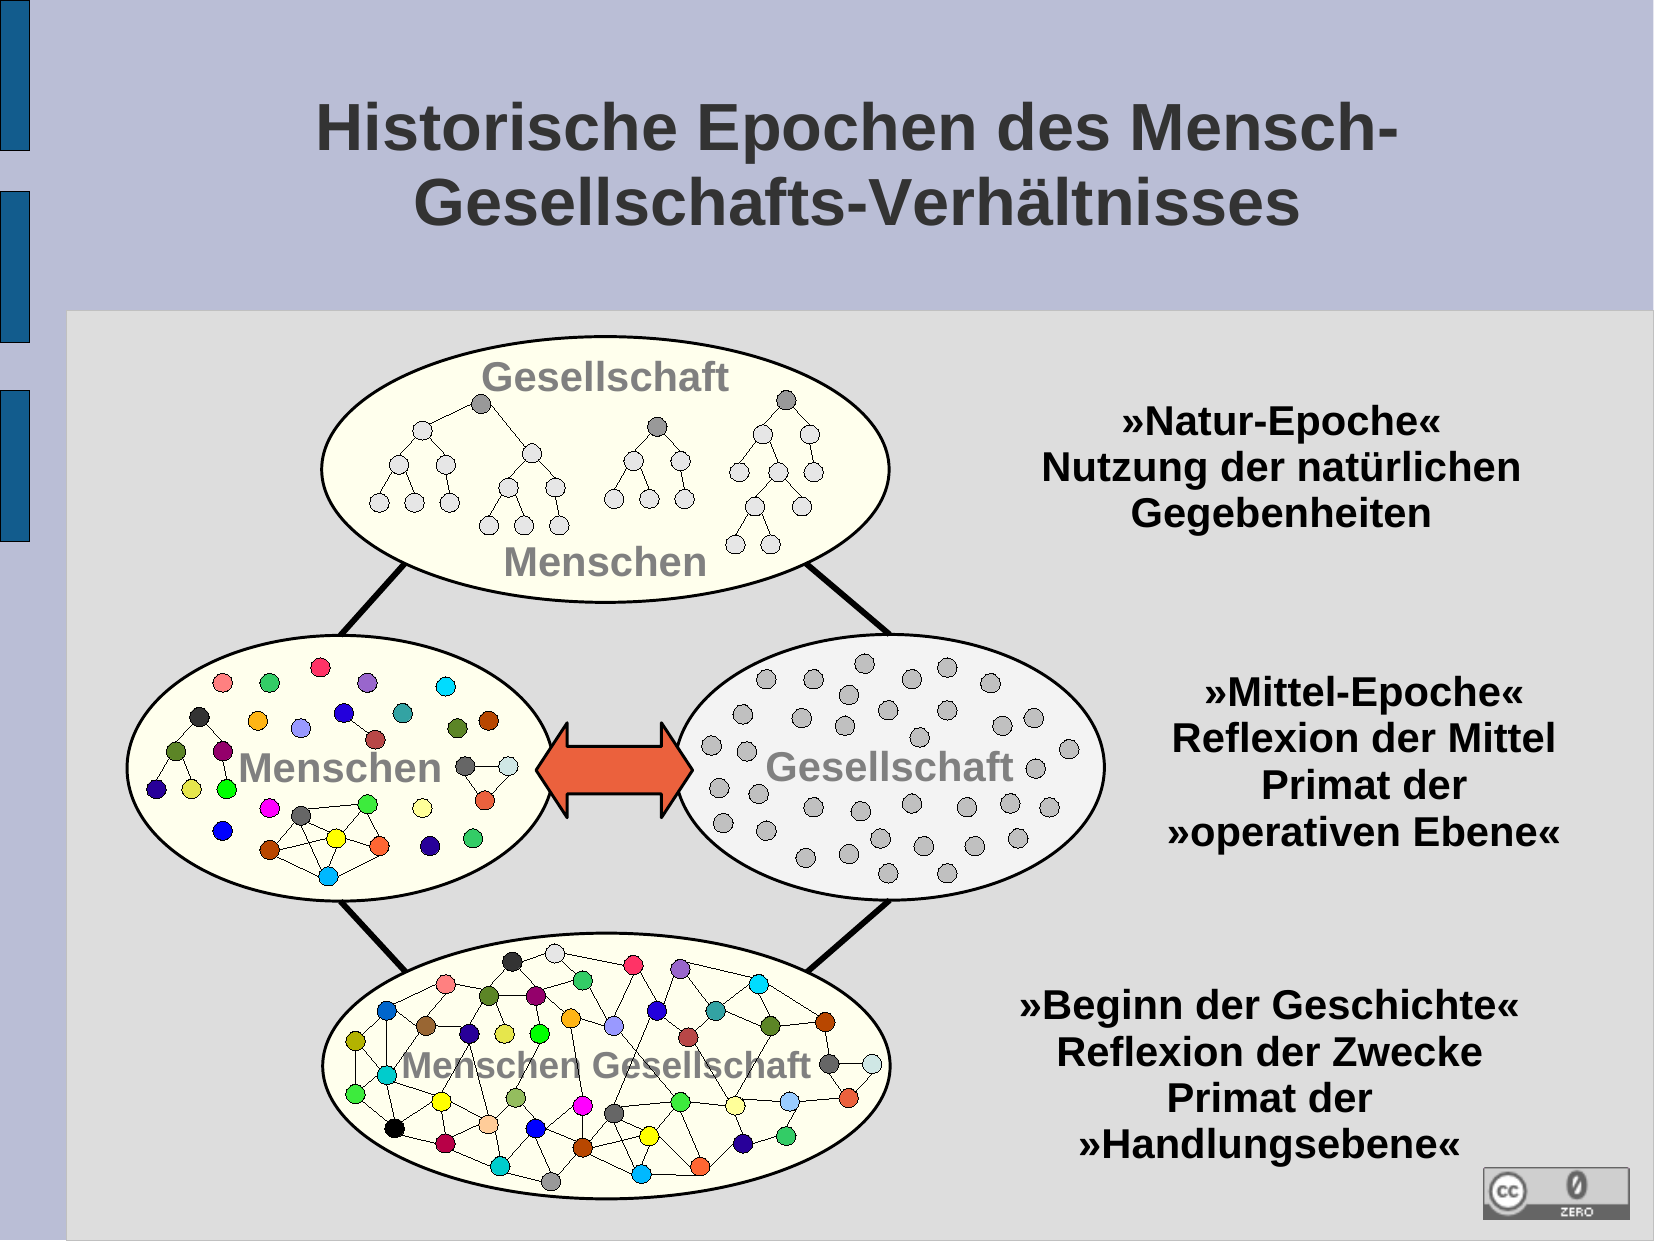

# Historische Epochen des Mensch-Gesellschafts-Verhältnisses
Gesellschaft
Menschen
»Natur-Epoche«
Nutzung der natürlichen
Gegebenheiten
Gesellschaft
Menschen
»Mittel-Epoche«
Reflexion der Mittel
Primat der
»operativen Ebene«
Menschen Gesellschaft
»Beginn der Geschichte«
Reflexion der Zwecke
Primat der
»Handlungsebene«